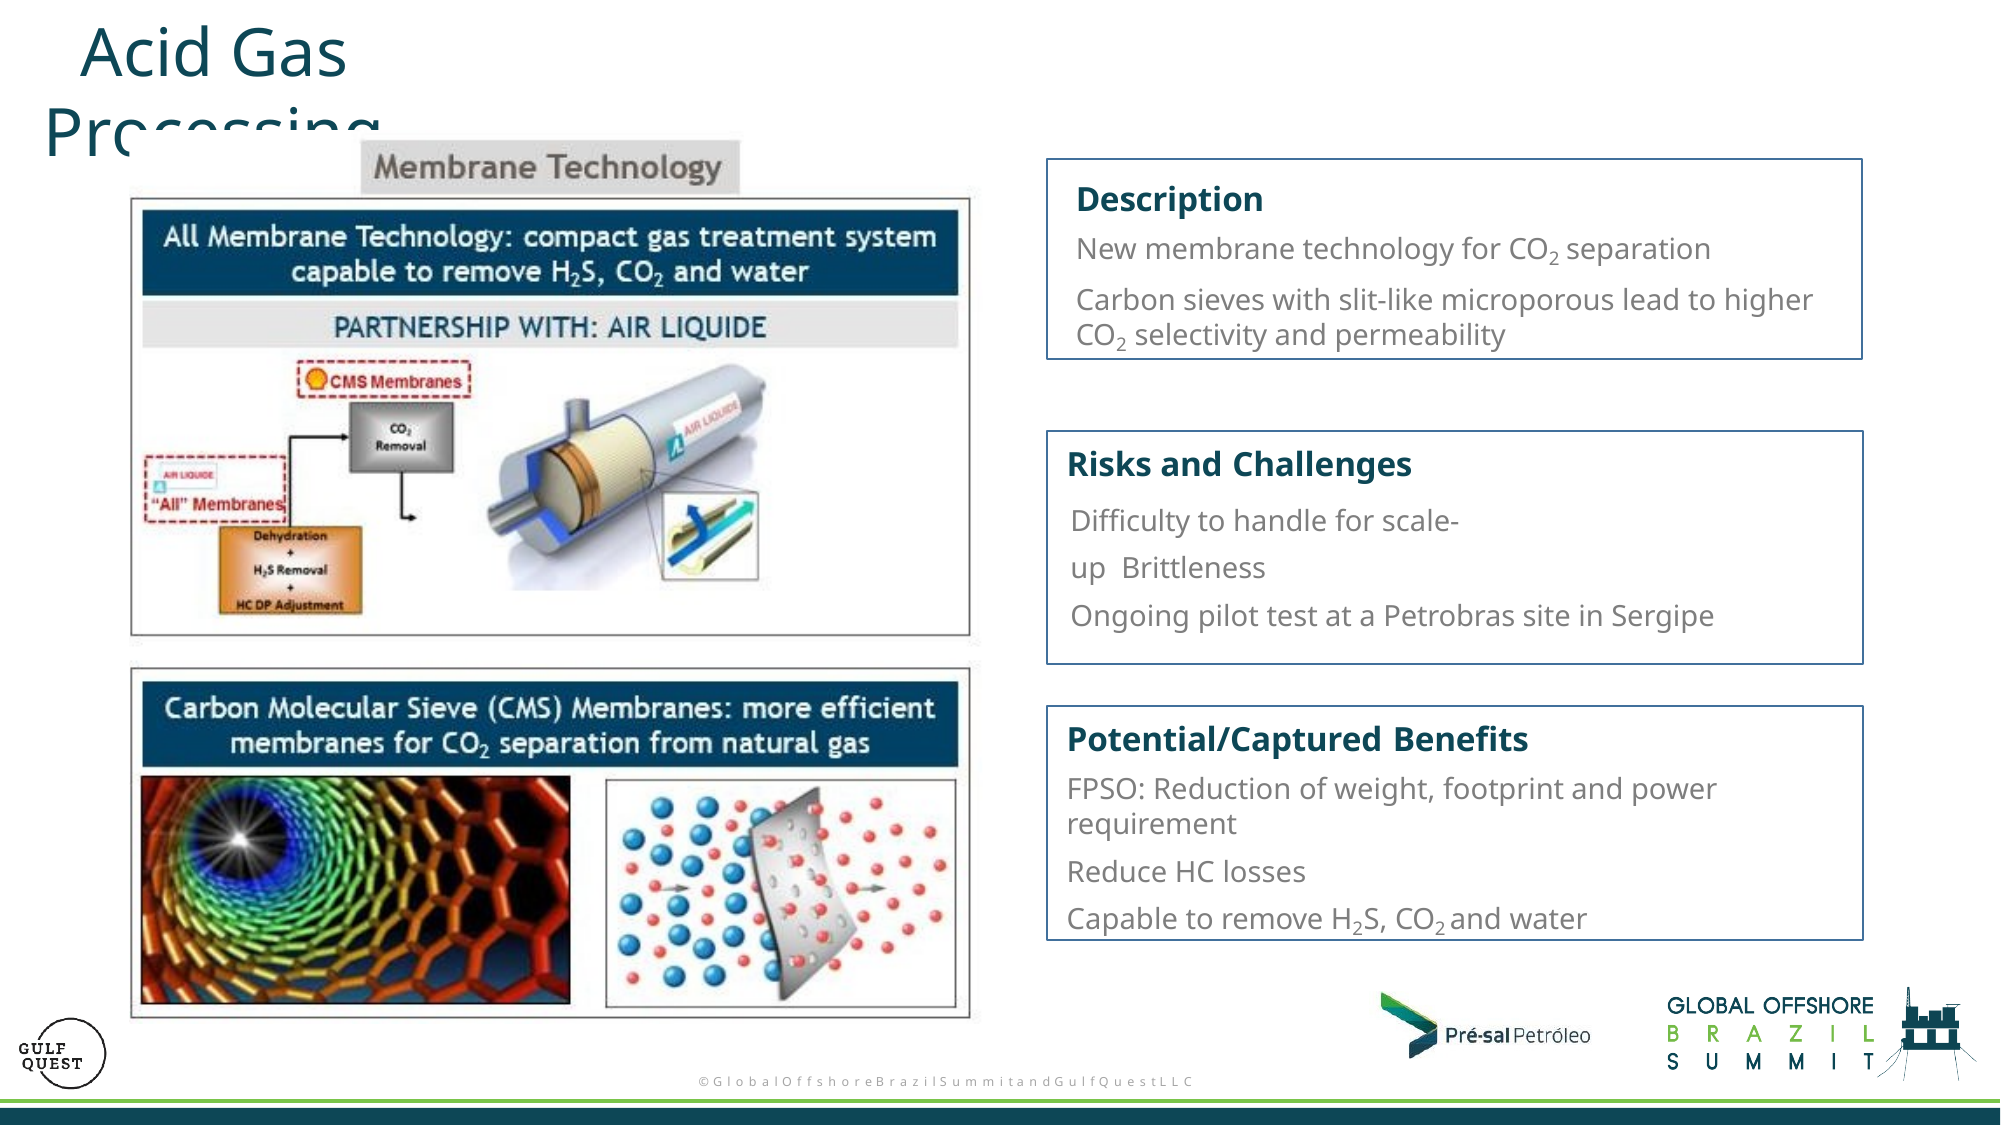

# Acid Gas Processing
Description
New membrane technology for CO2 separation
Carbon sieves with slit-like microporous lead to higher CO2 selectivity and permeability
Risks and Challenges
Difficulty to handle for scale-up Brittleness
Ongoing pilot test at a Petrobras site in Sergipe
Potential/Captured Benefits
FPSO: Reduction of weight, footprint and power requirement
Reduce HC losses
Capable to remove H2S, CO2 and water
© G l o b a l O f f s h o r e B r a z i l S u m m i t a n d G u l f Q u e s t L L C